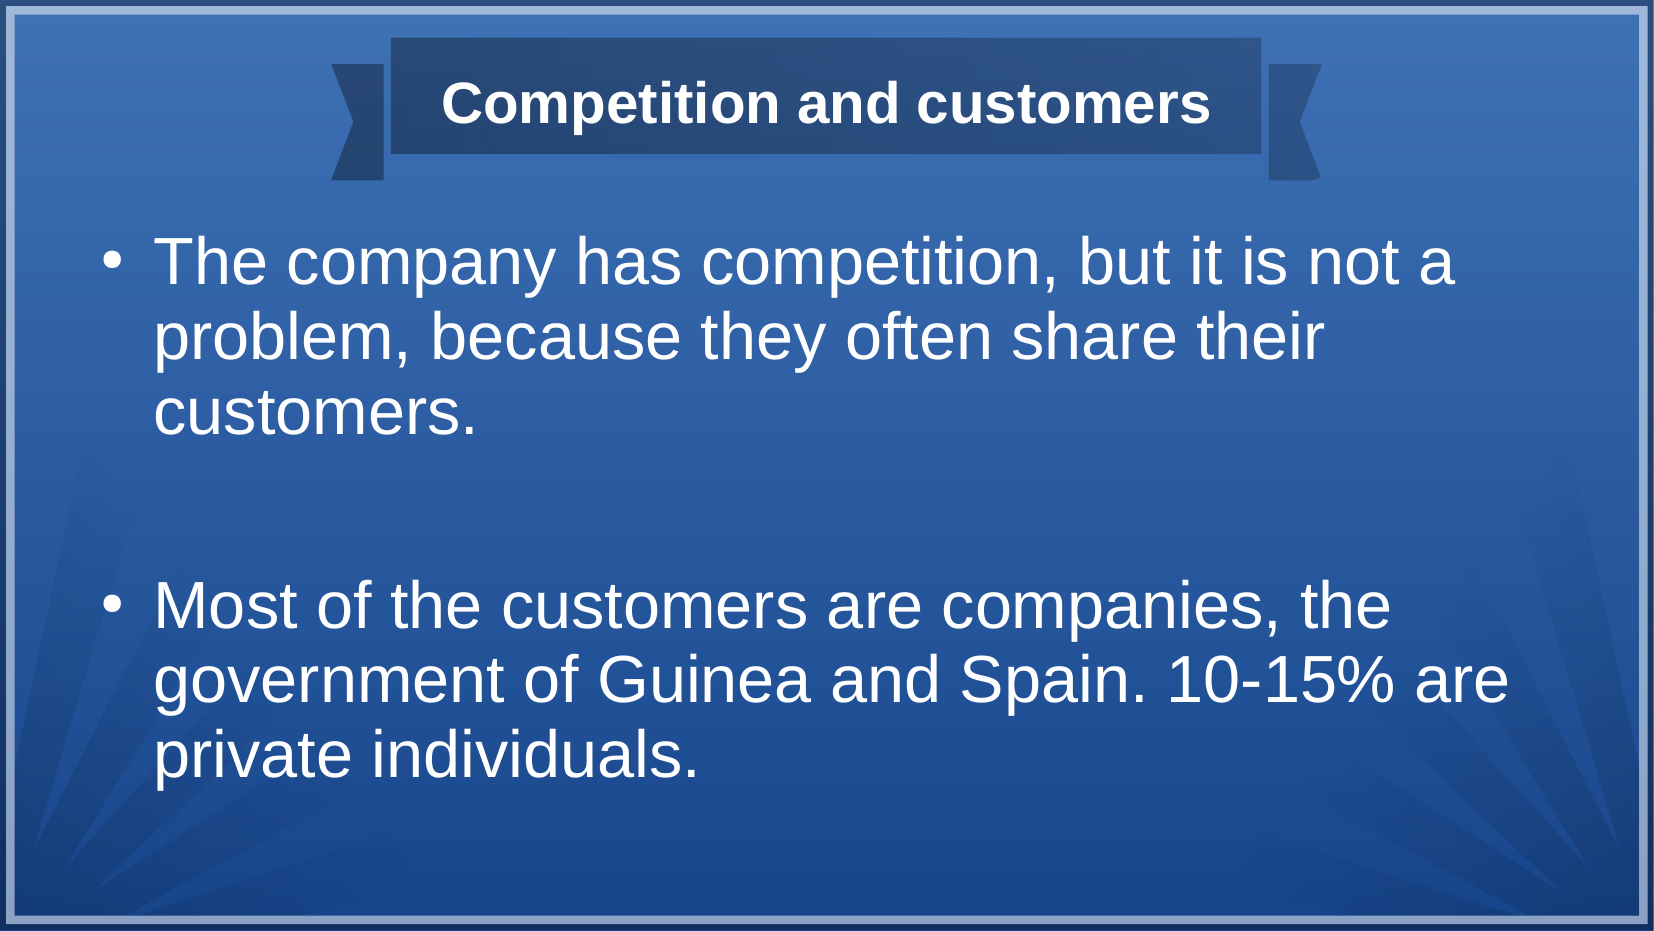

# Competition and customers
The company has competition, but it is not a problem, because they often share their customers.
Most of the customers are companies, the government of Guinea and Spain. 10-15% are private individuals.